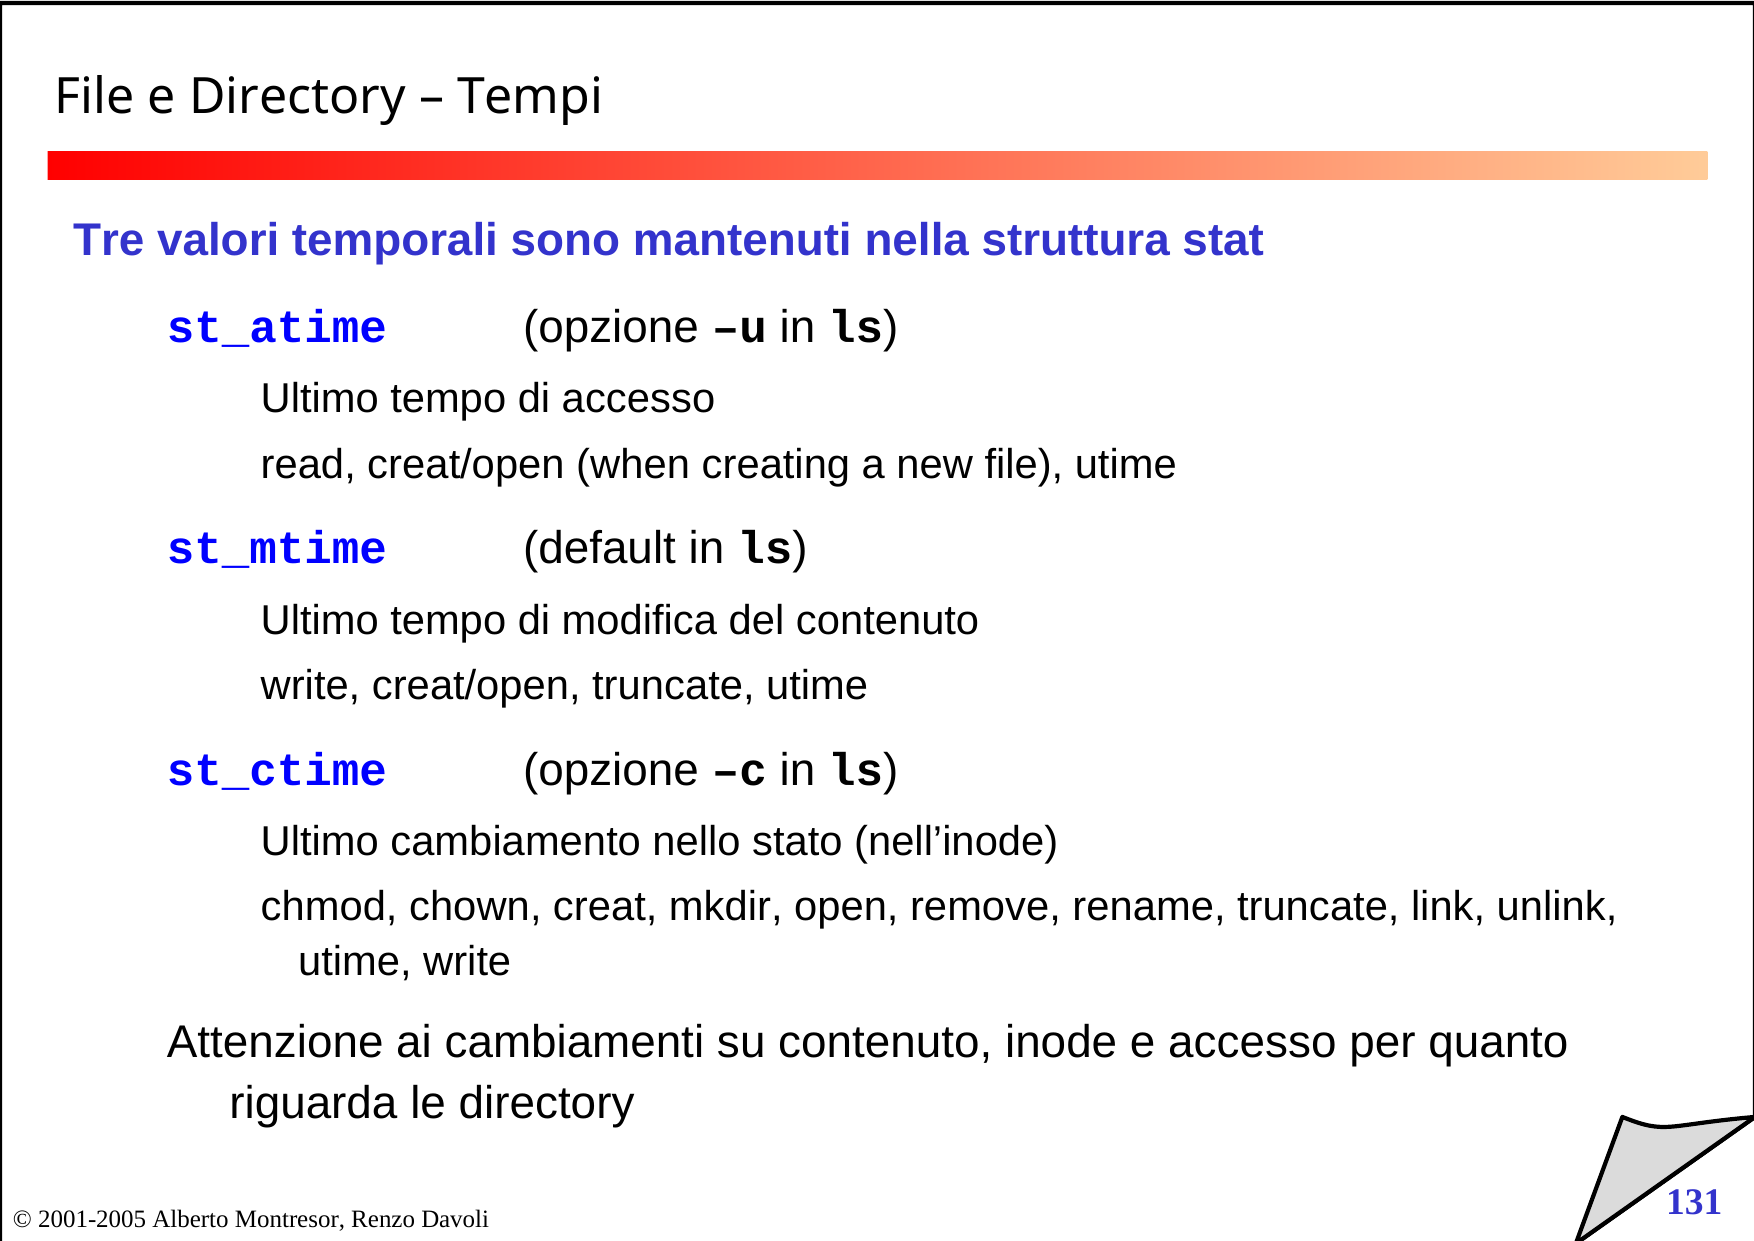

# File e Directory – Tempi
Tre valori temporali sono mantenuti nella struttura stat
st_atime	(opzione –u in ls)
Ultimo tempo di accesso
read, creat/open (when creating a new file), utime
st_mtime	(default in ls)
Ultimo tempo di modifica del contenuto
write, creat/open, truncate, utime
st_ctime	(opzione –c in ls)
Ultimo cambiamento nello stato (nell’inode)
chmod, chown, creat, mkdir, open, remove, rename, truncate, link, unlink, utime, write
Attenzione ai cambiamenti su contenuto, inode e accesso per quanto riguarda le directory